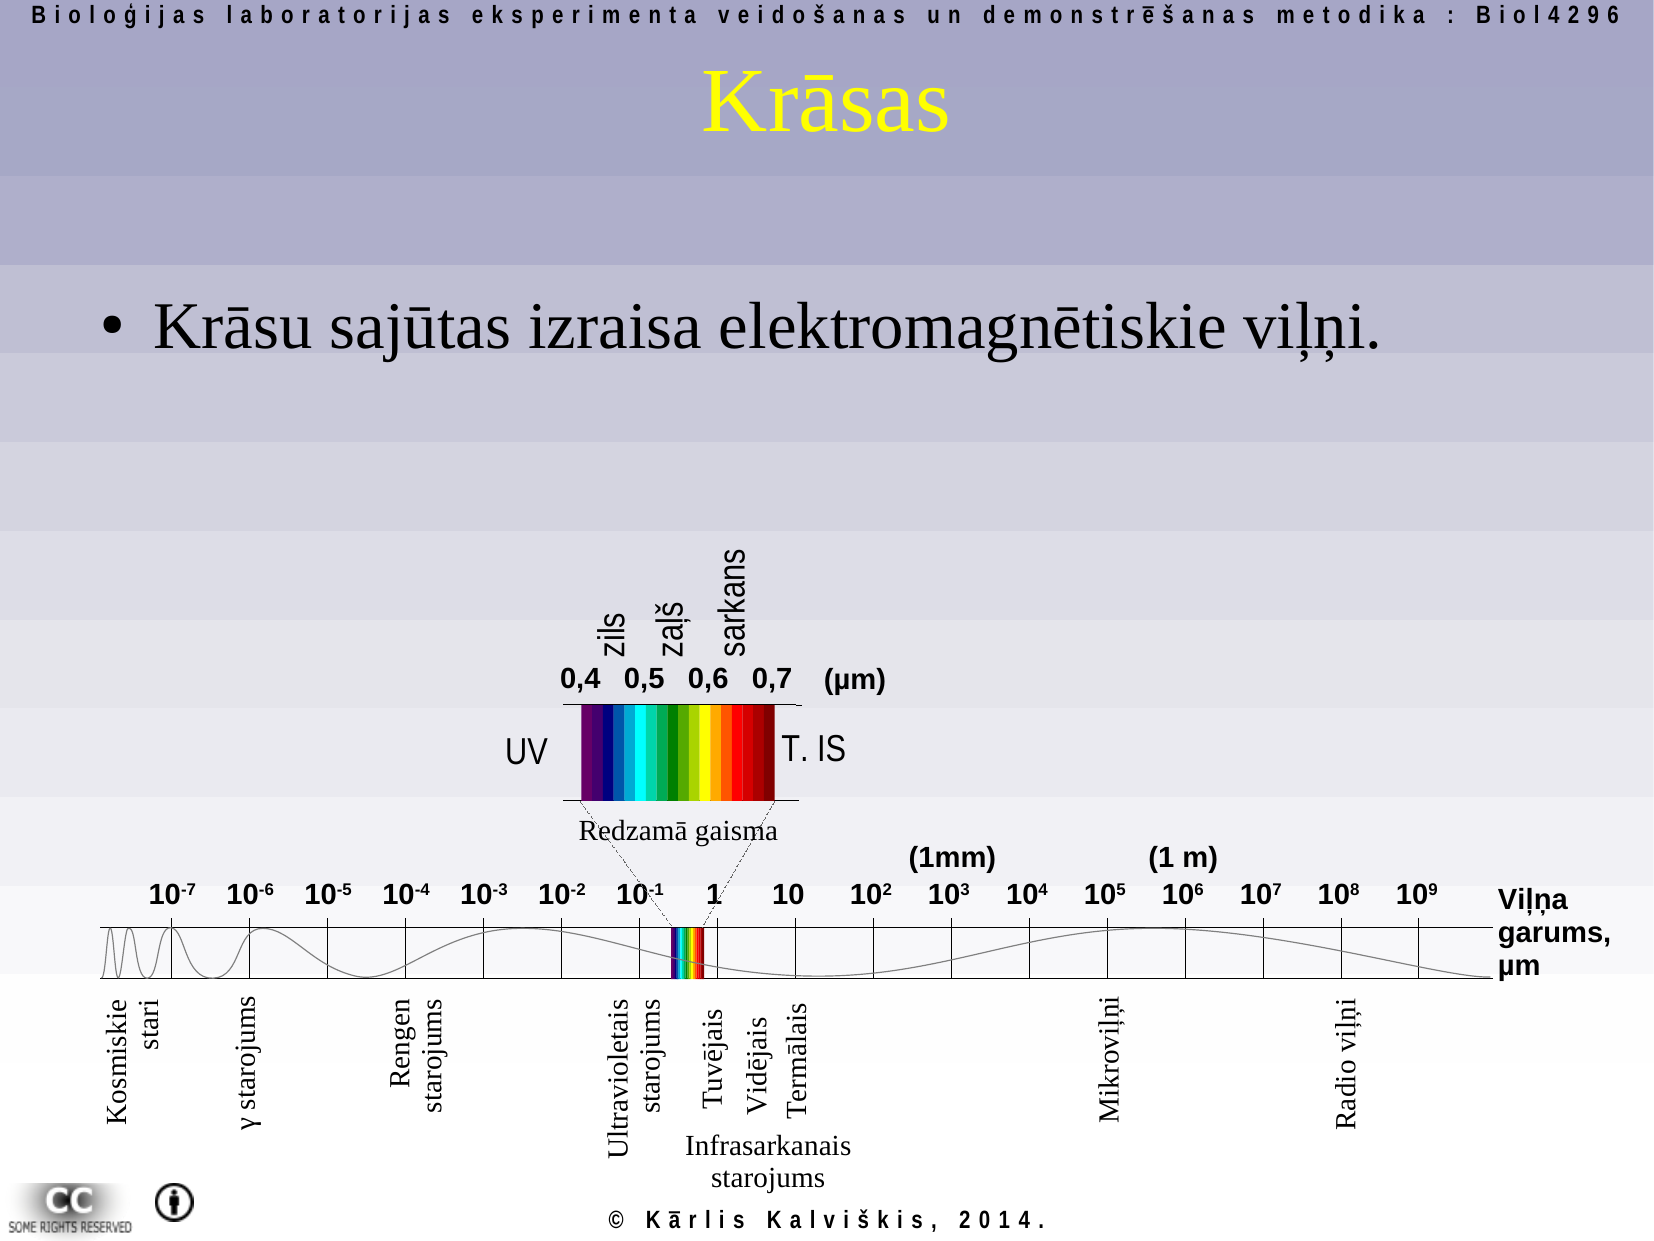

# Krāsas
Krāsu sajūtas izraisa elektromagnētiskie viļņi.
sarkans
zaļš
zils
0,4
0,5
0,6
0,7
(µm)
T. IS
UV
Redzamā gaisma
(1mm)
(1 m)
10-7
10-6
10-5
10-4
10-3
10-2
10-1
1
10
102
103
104
105
106
107
108
109
Viļņa
garums,
µm
Rengen starojums
Kosmiskie
stari
Tuvējais
Vidējais
Termālais
Mikroviļņi
Ultravioletais
starojums
γ starojums
Radio viļņi
Infrasarkanais
starojums